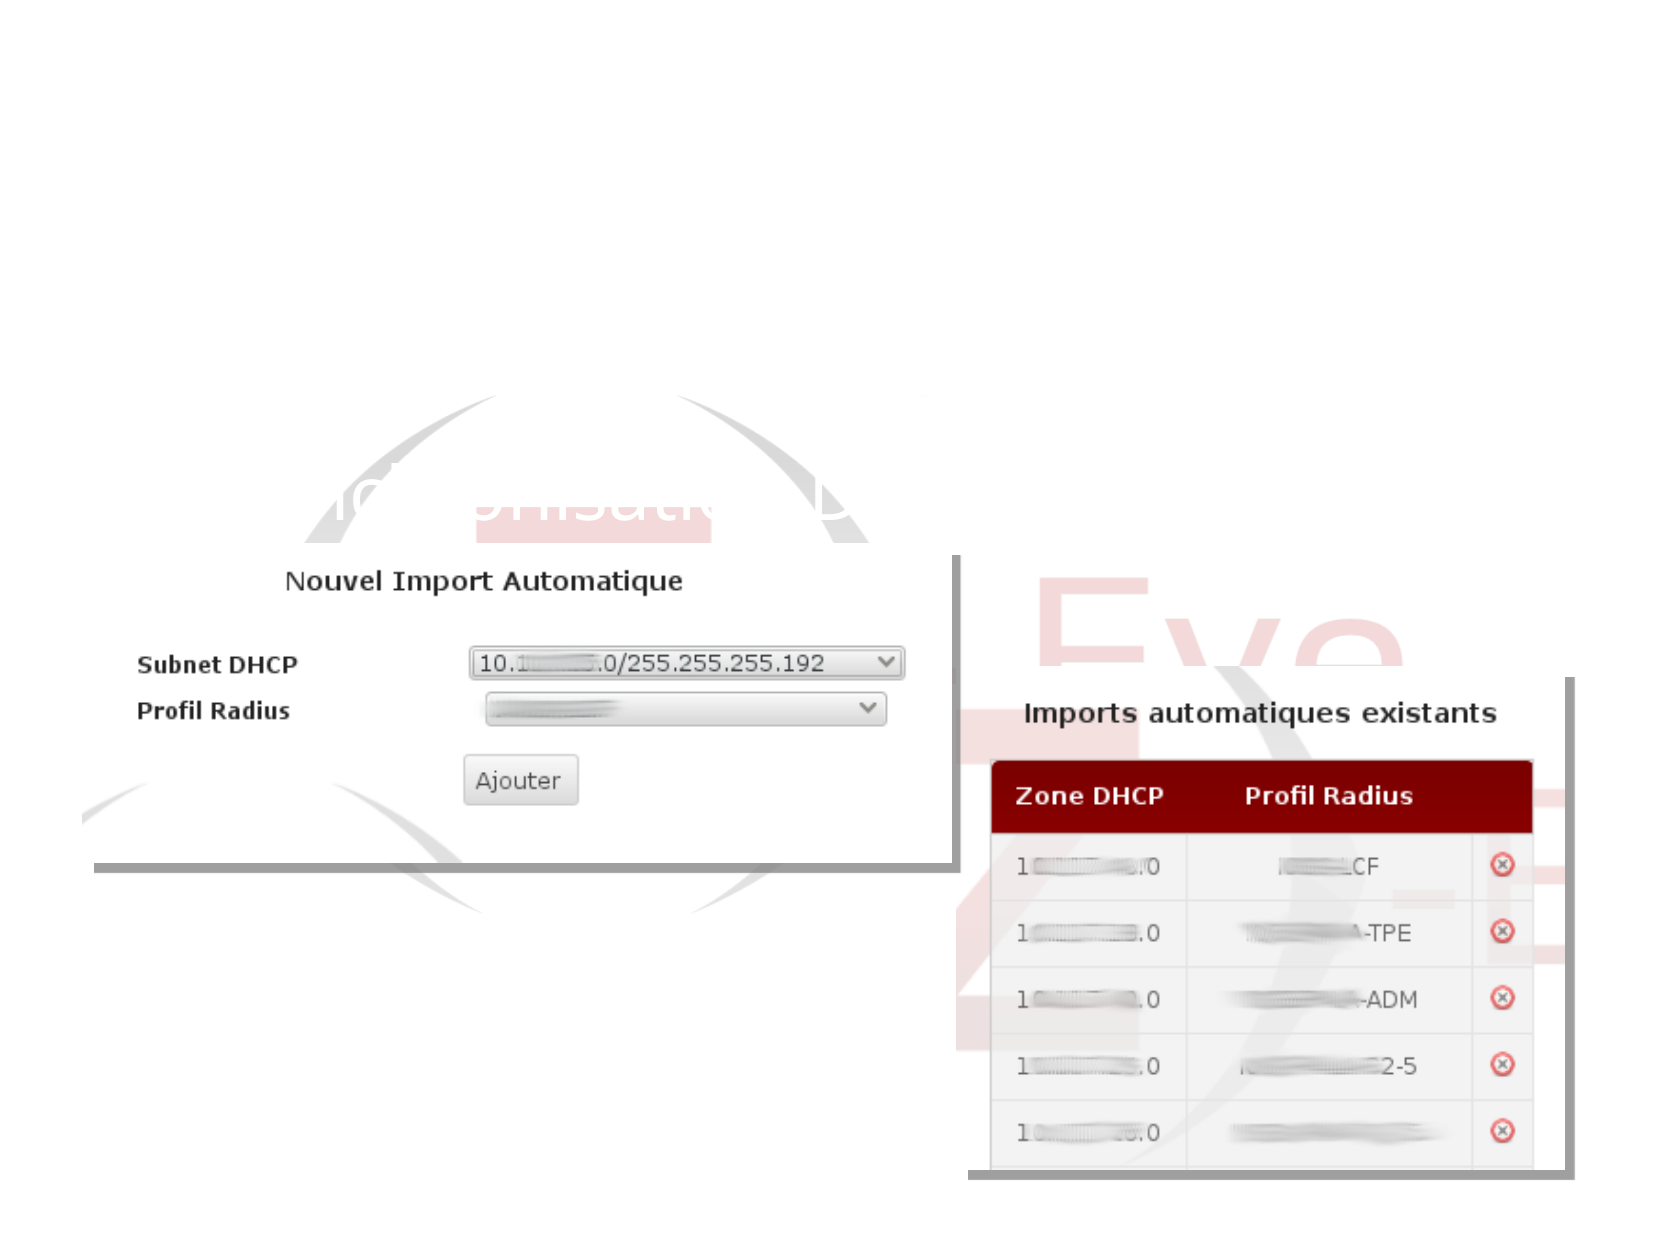

# Monitoring et gestion réseau
Gestion de base FreeRadius2
Synchronisation DHCP - Radius